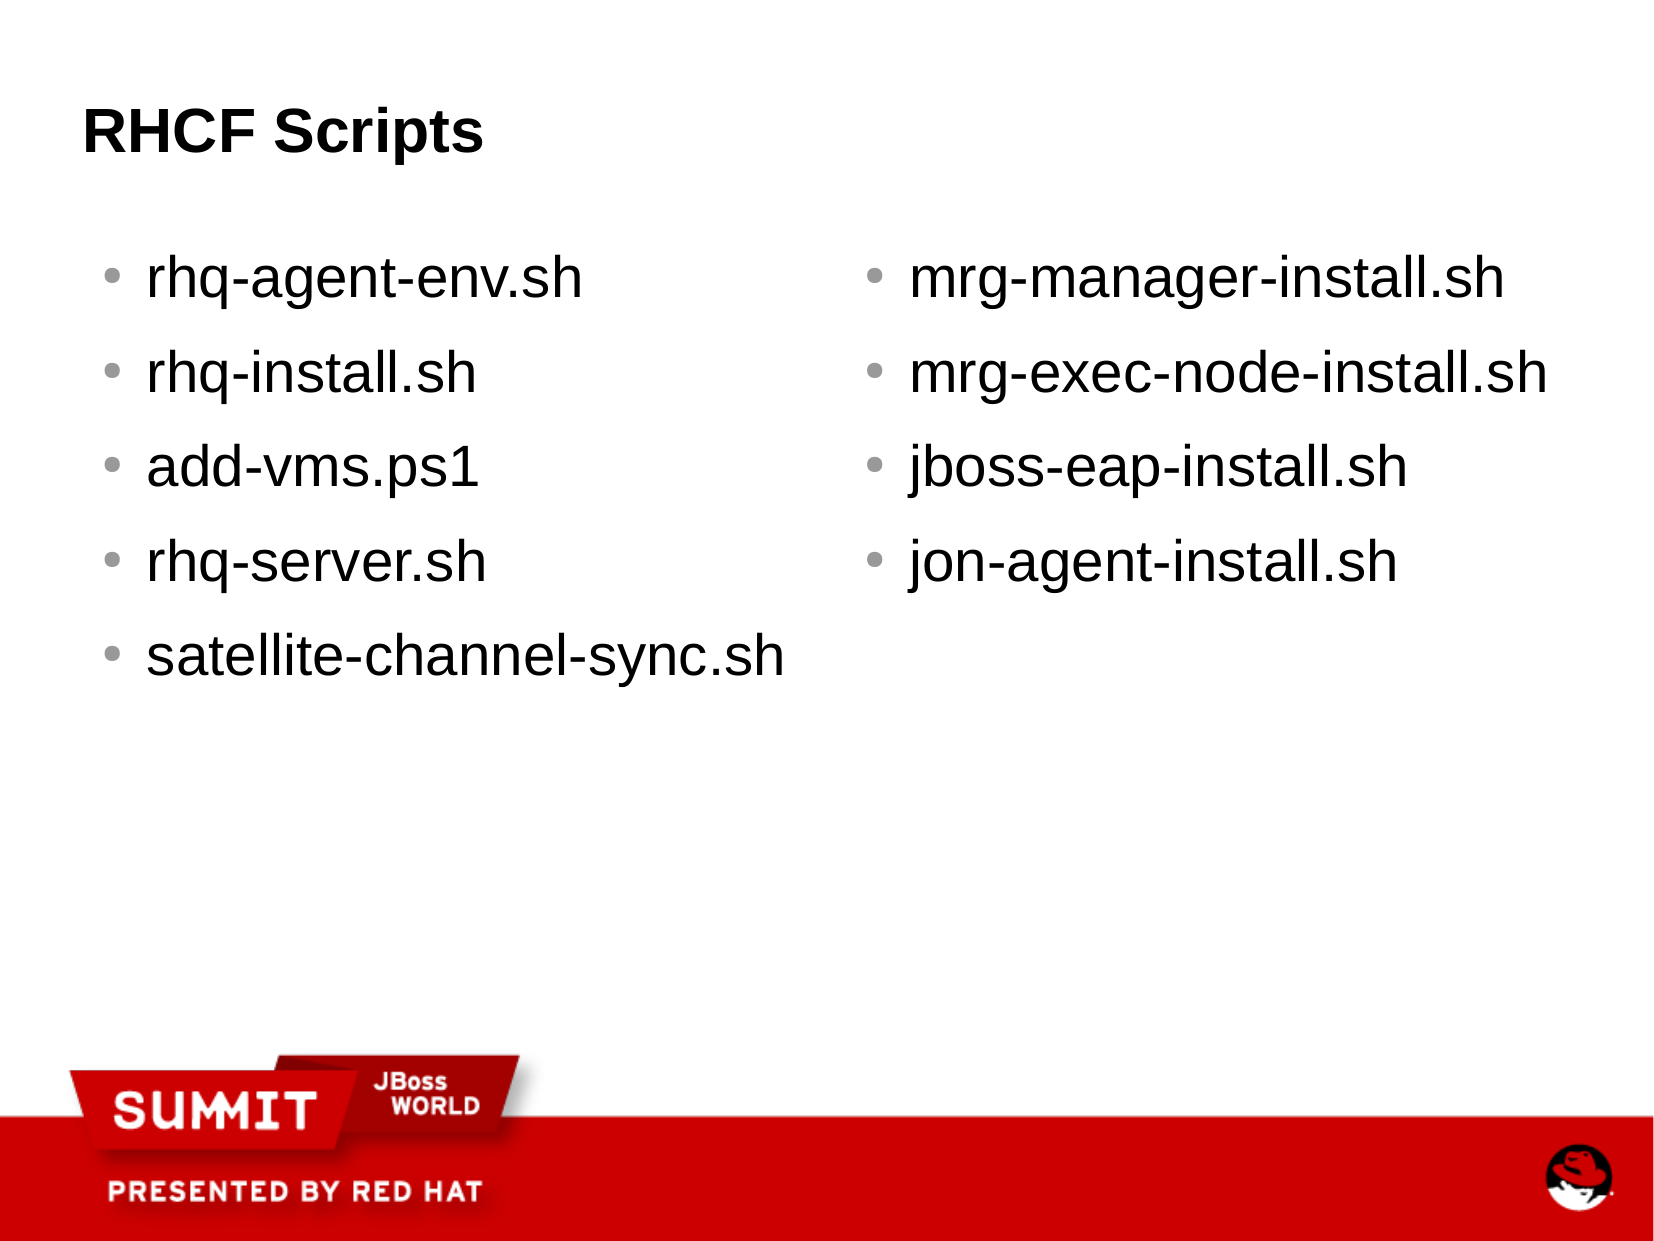

# RHCF Scripts
rhq-agent-env.sh
rhq-install.sh
add-vms.ps1
rhq-server.sh
satellite-channel-sync.sh
mrg-manager-install.sh
mrg-exec-node-install.sh
jboss-eap-install.sh
jon-agent-install.sh